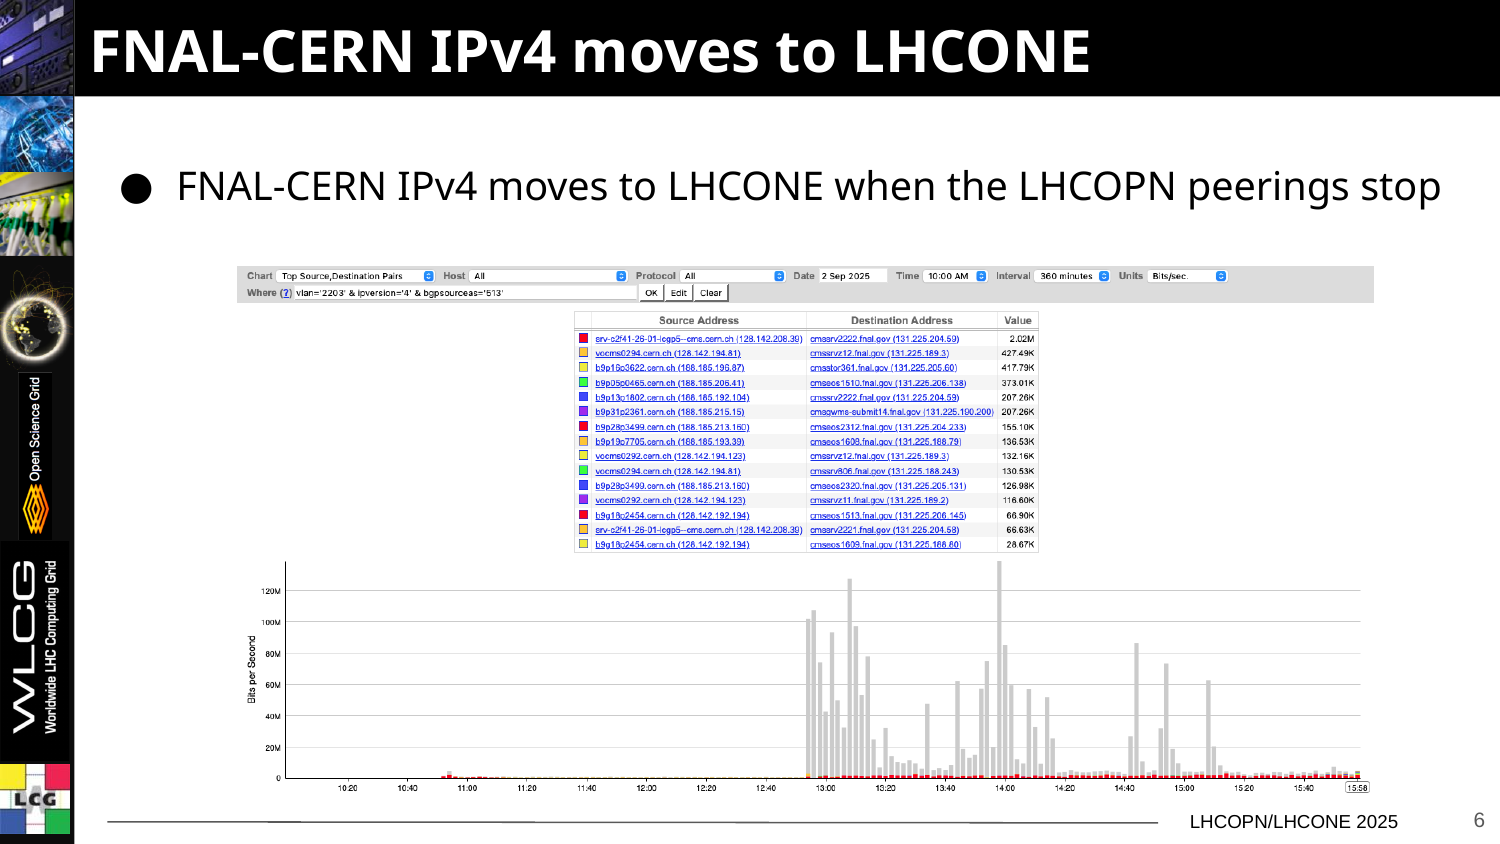

# FNAL-CERN IPv4 moves to LHCONE
FNAL-CERN IPv4 moves to LHCONE when the LHCOPN peerings stop